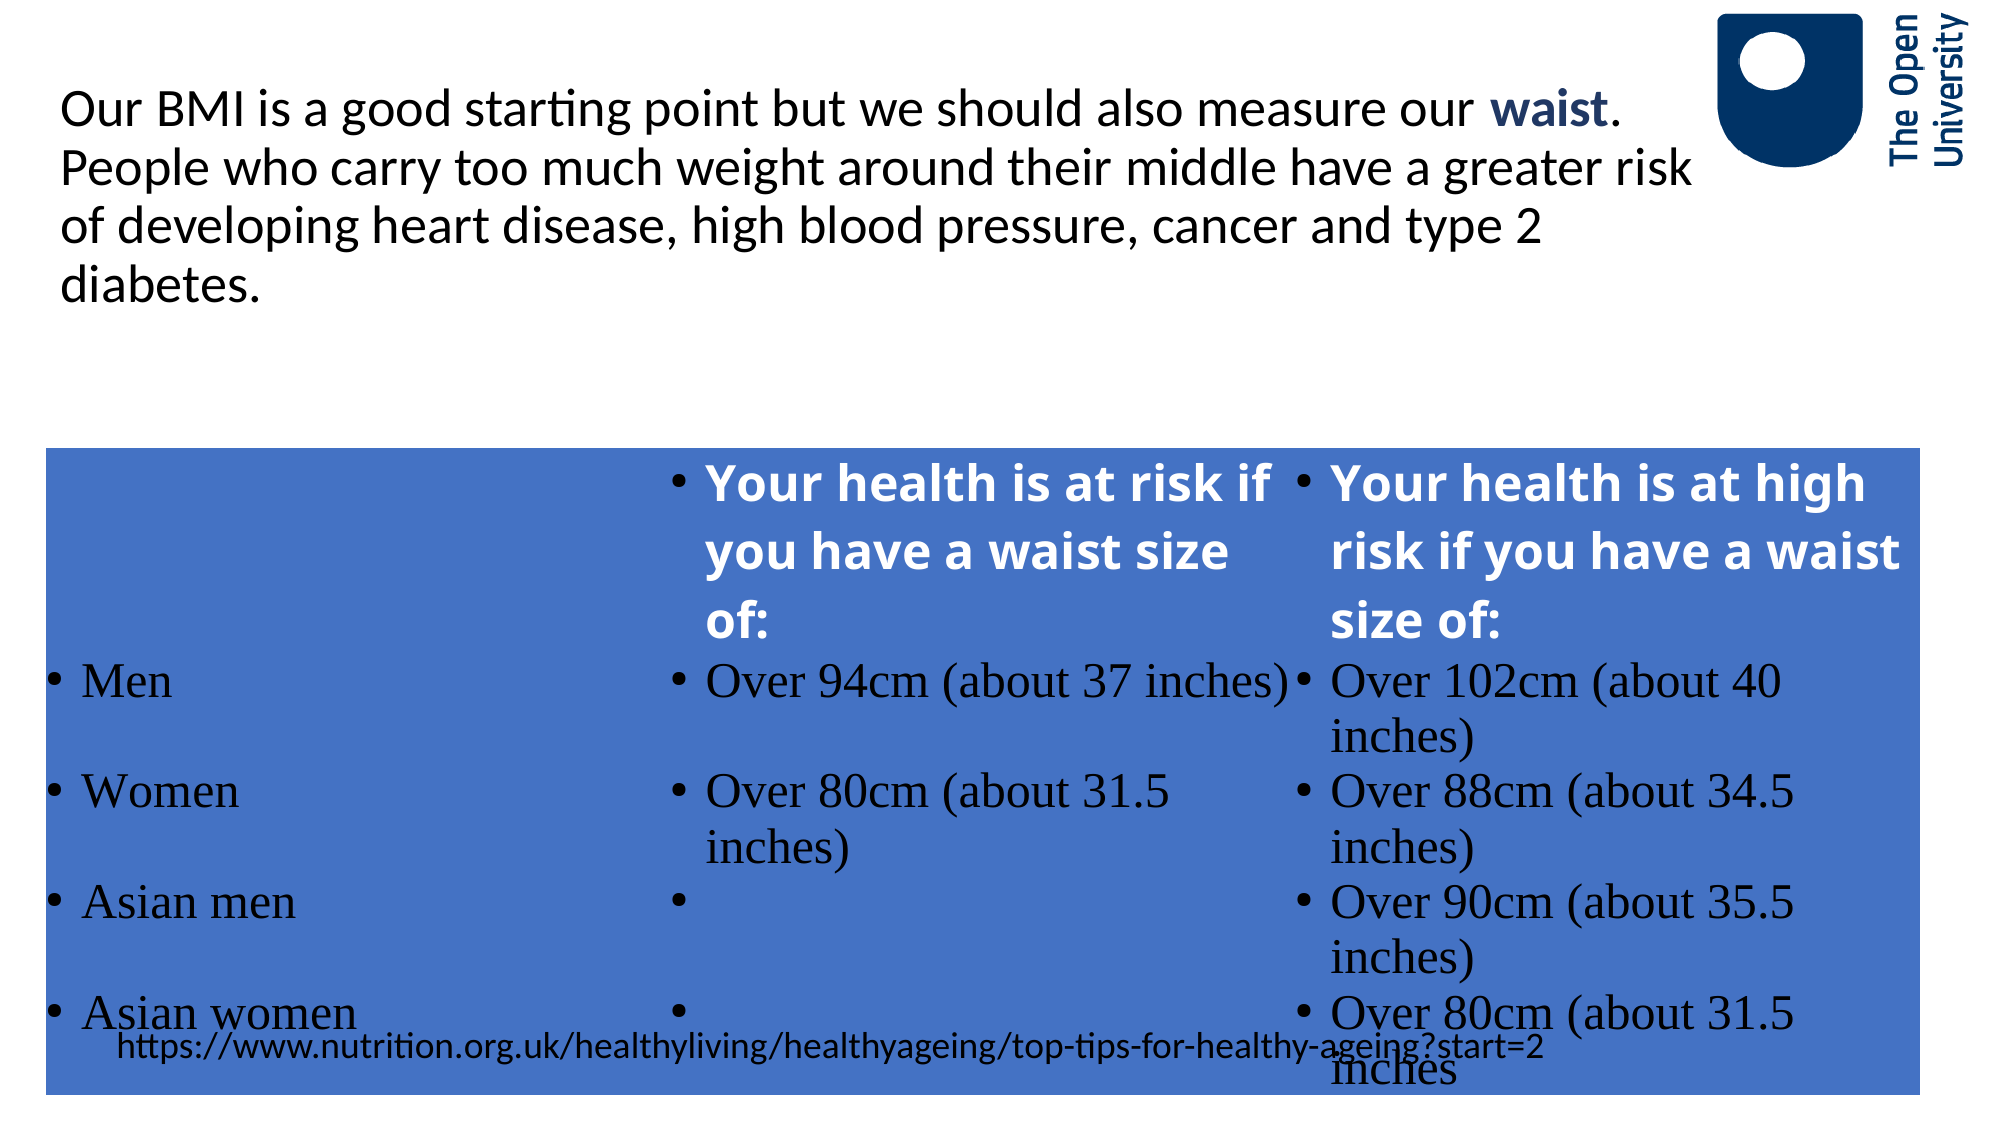

# Our BMI is a good starting point but we should also measure our waist. People who carry too much weight around their middle have a greater risk of developing heart disease, high blood pressure, cancer and type 2 diabetes.
| | Your health is at risk if you have a waist size of: | Your health is at high risk if you have a waist size of: |
| --- | --- | --- |
| Men | Over 94cm (about 37 inches) | Over 102cm (about 40 inches) |
| Women | Over 80cm (about 31.5 inches) | Over 88cm (about 34.5 inches) |
| Asian men | | Over 90cm (about 35.5 inches) |
| Asian women | | Over 80cm (about 31.5 inches |
https://www.nutrition.org.uk/healthyliving/healthyageing/top-tips-for-healthy-ageing?start=2